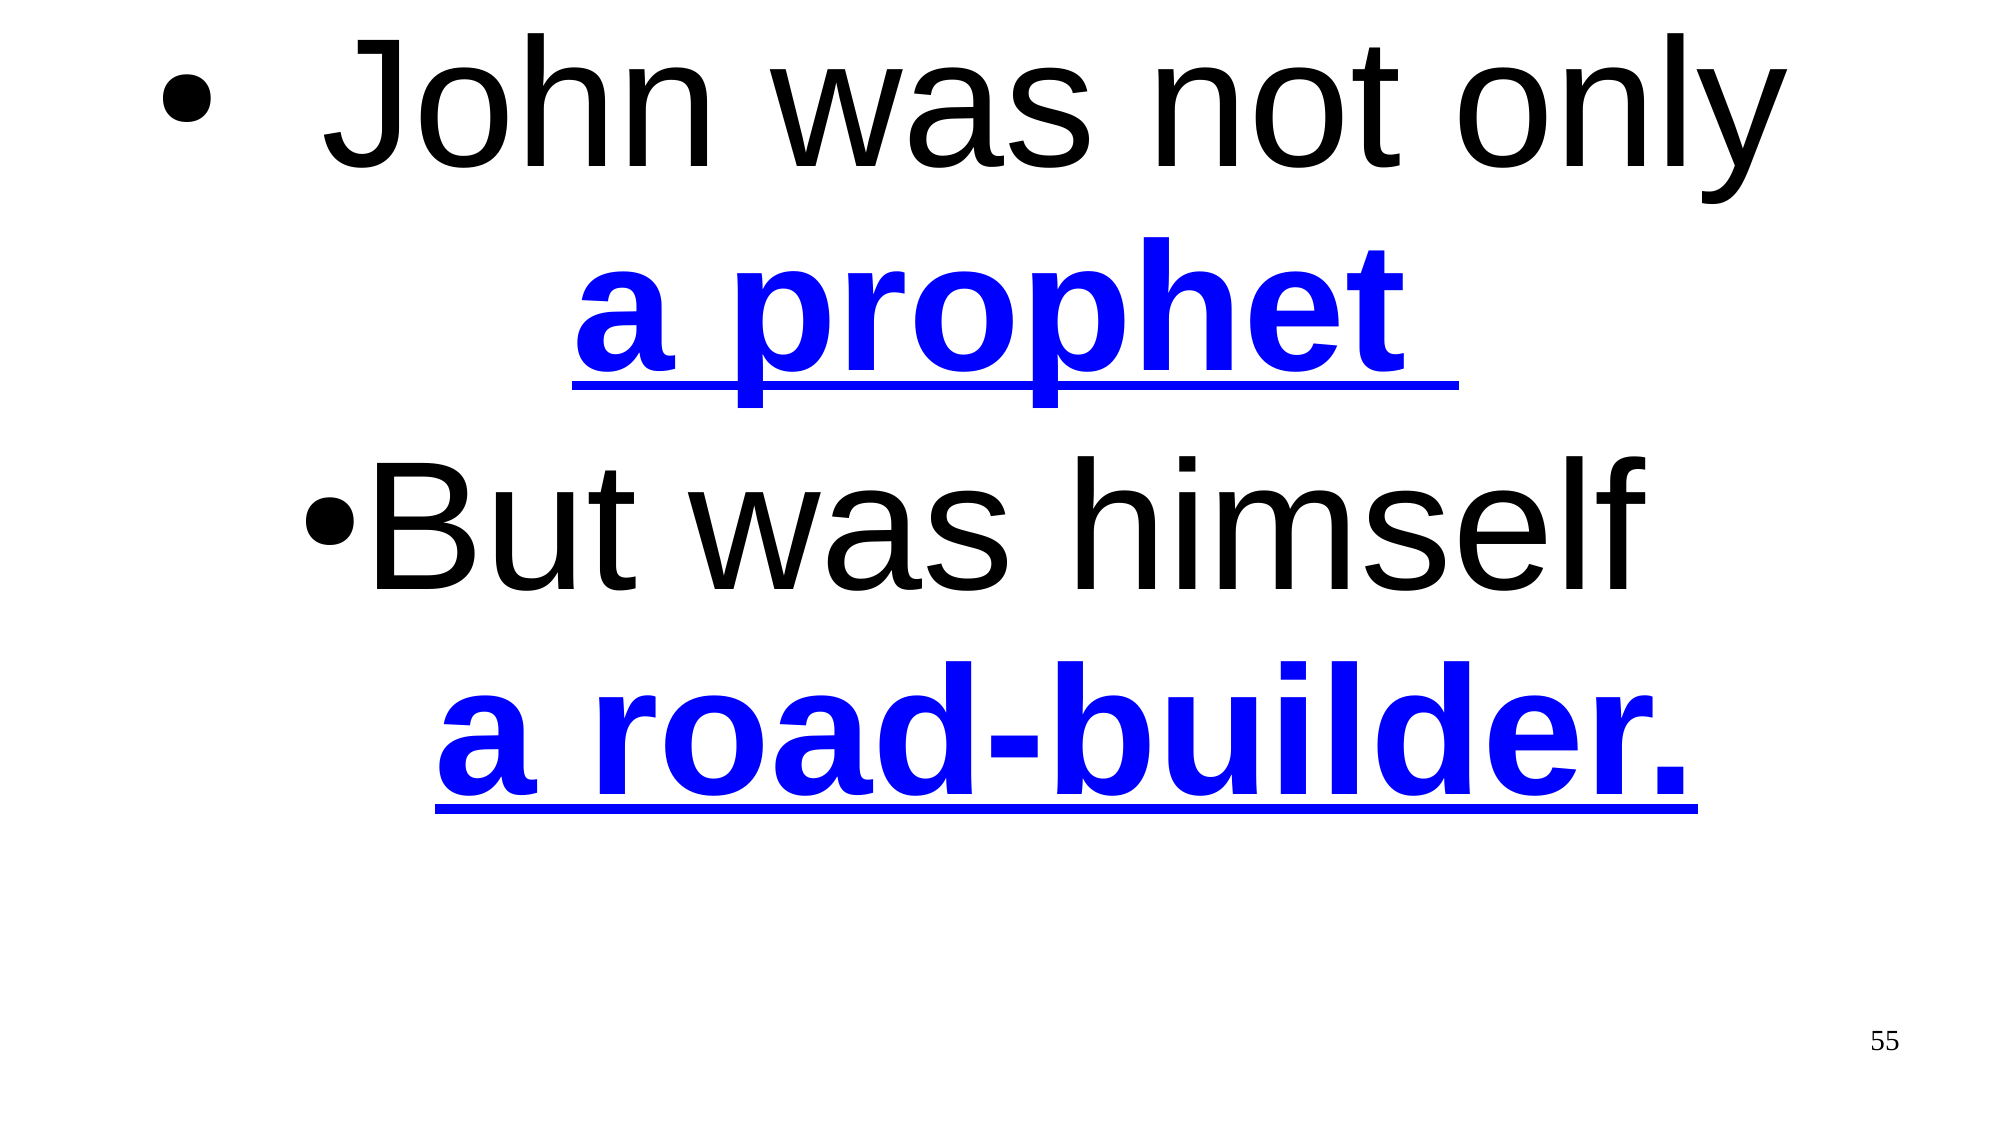

# John was not only a prophet
But was himself
 a road-builder.
55